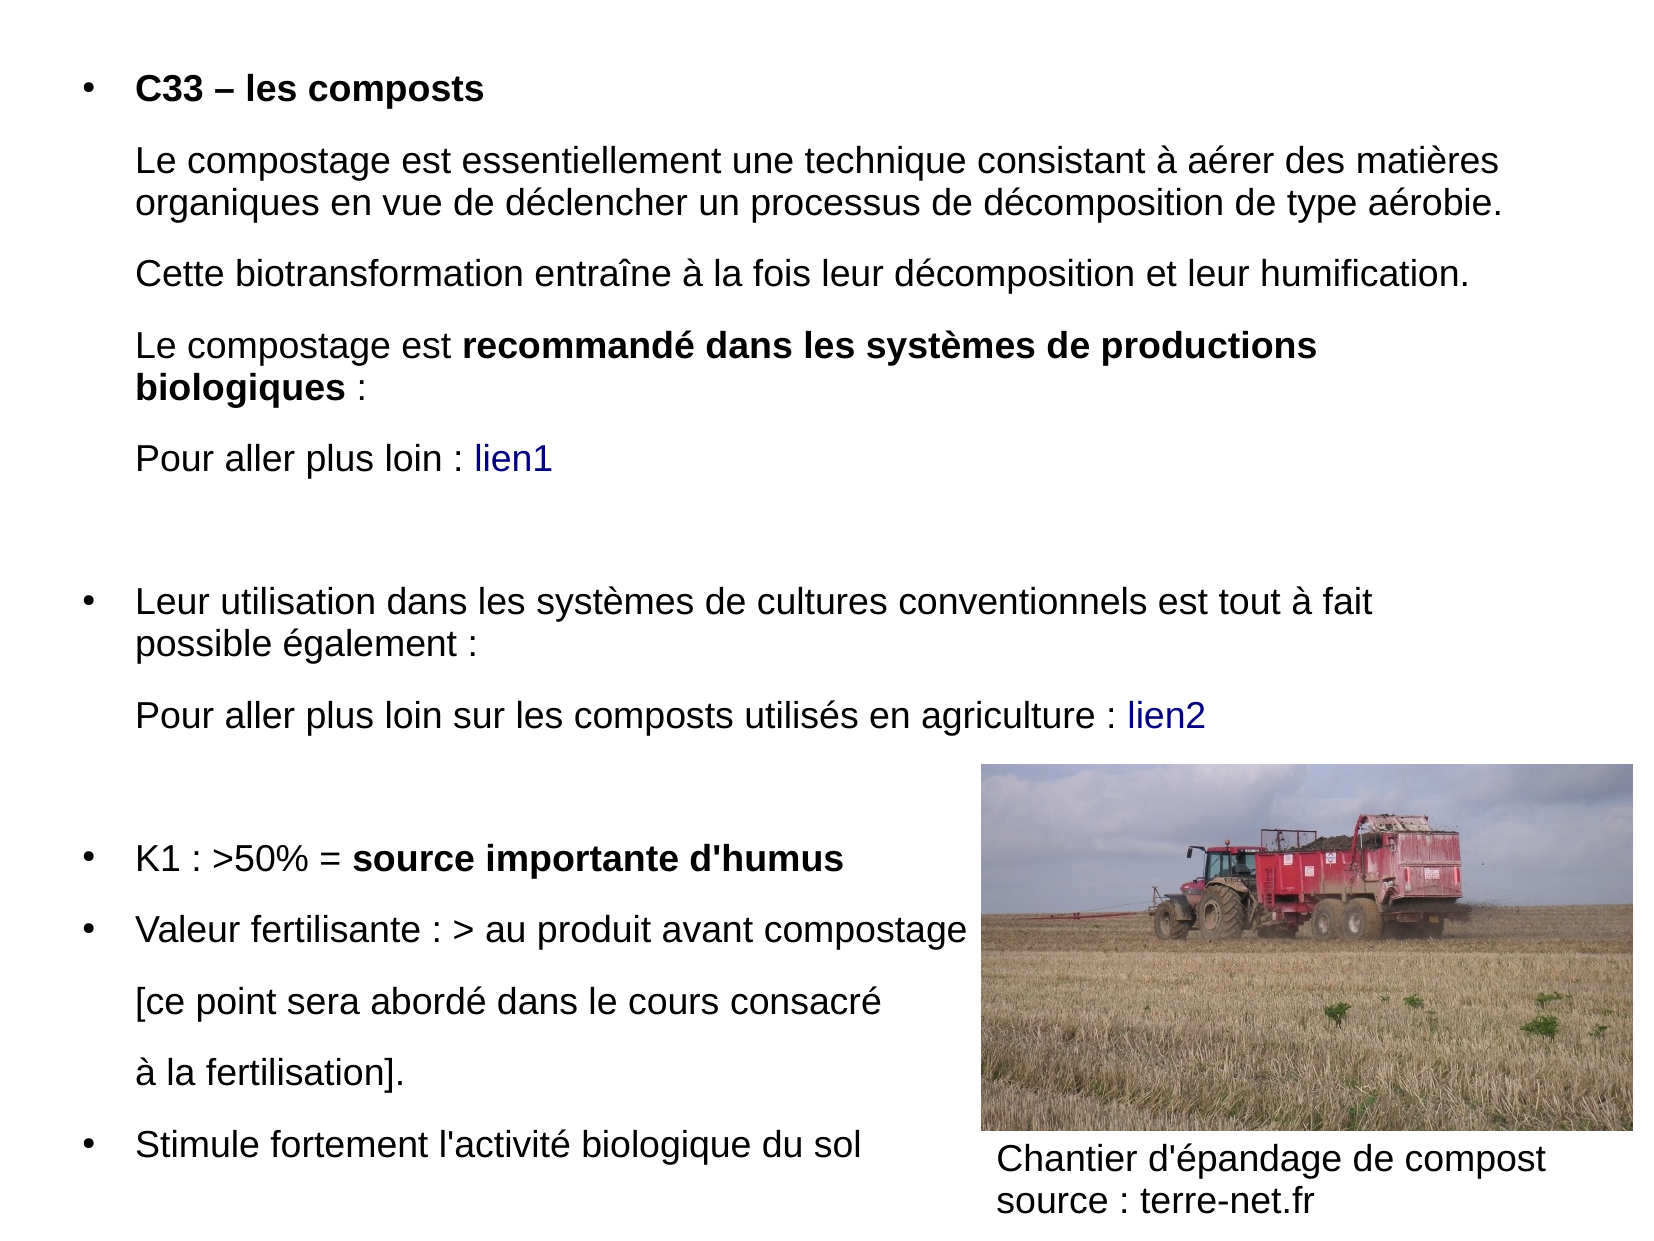

# C33 – les composts
Le compostage est essentiellement une technique consistant à aérer des matières organiques en vue de déclencher un processus de décomposition de type aérobie.
Cette biotransformation entraîne à la fois leur décomposition et leur humification.
Le compostage est recommandé dans les systèmes de productions biologiques :
Pour aller plus loin : lien1
Leur utilisation dans les systèmes de cultures conventionnels est tout à fait possible également :
Pour aller plus loin sur les composts utilisés en agriculture : lien2
K1 : >50% = source importante d'humus
Valeur fertilisante : > au produit avant compostage
[ce point sera abordé dans le cours consacré
à la fertilisation].
Stimule fortement l'activité biologique du sol
Chantier d'épandage de compost
source : terre-net.fr